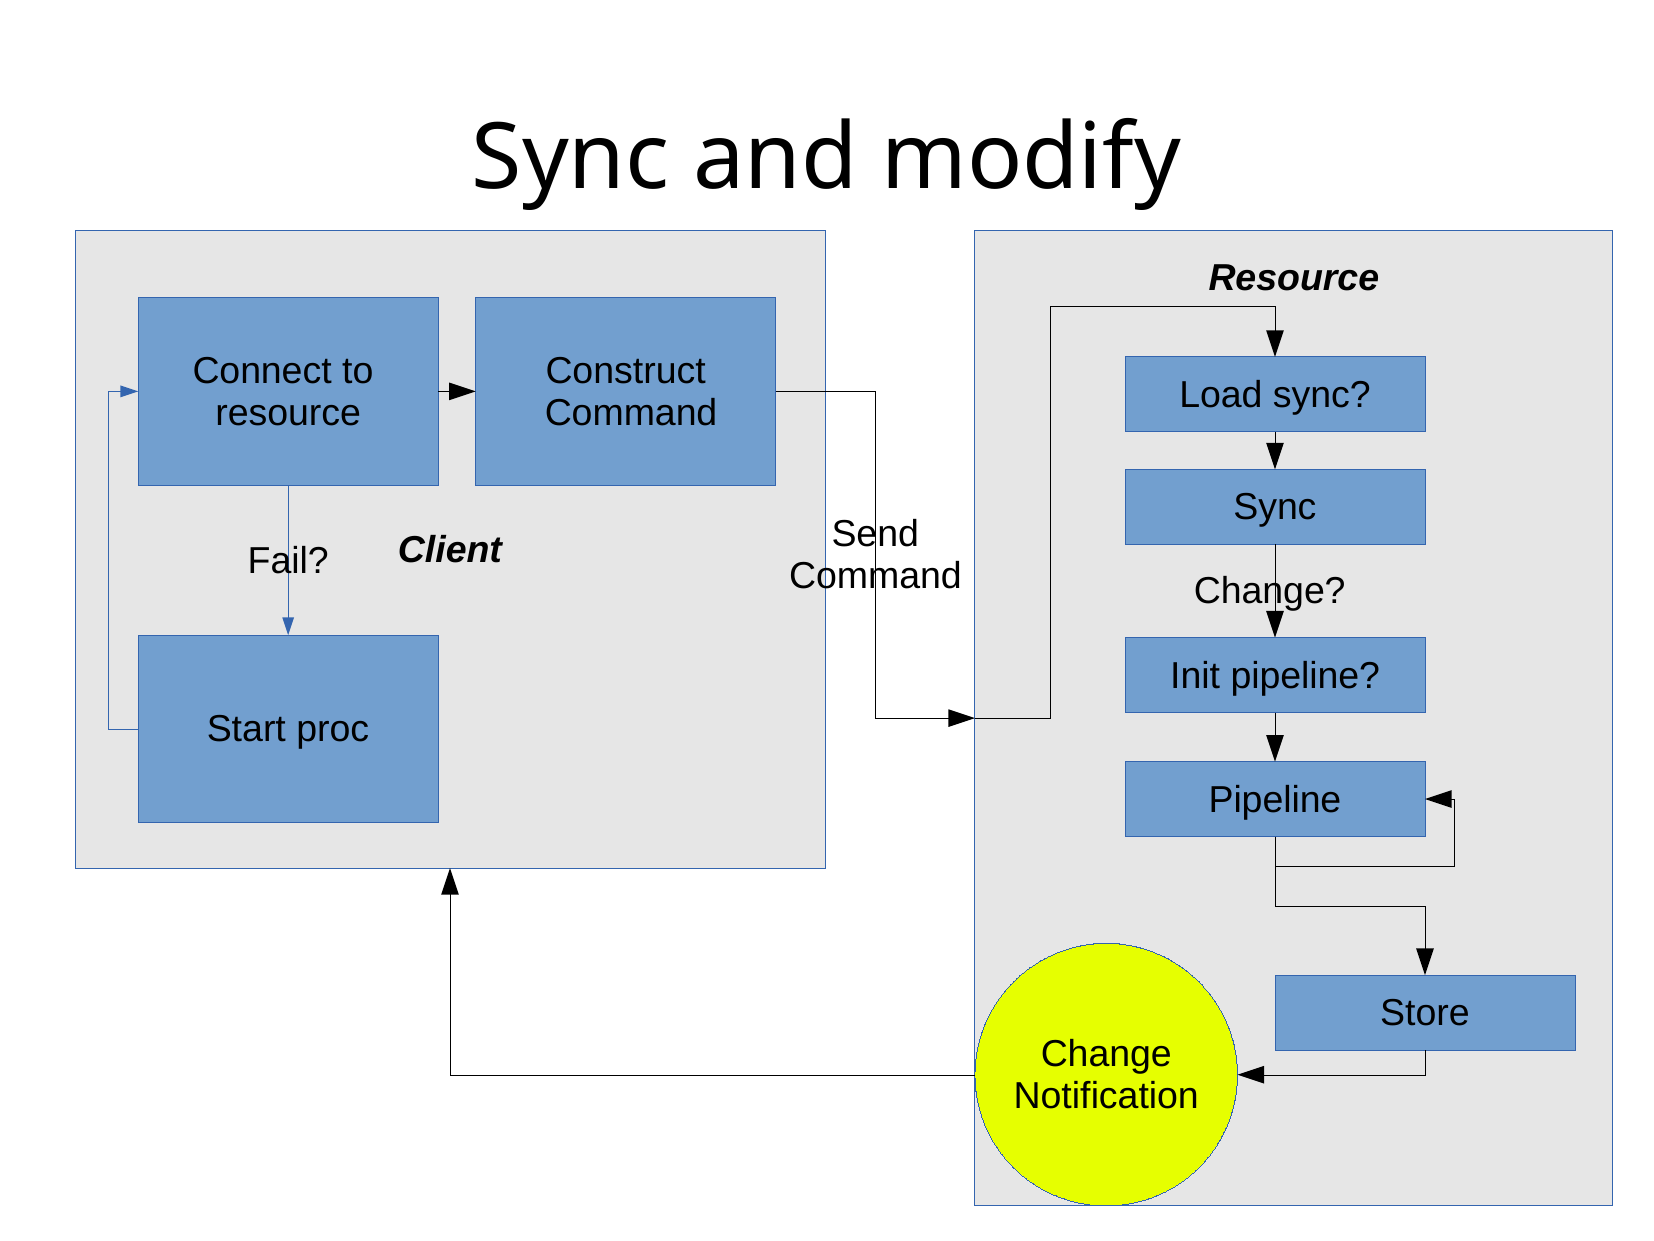

# Sync and modify
Client
Resource
Connect to
resource
Construct
 Command
Load sync?
Sync
Start proc
Init pipeline?
Pipeline
Change
Notification
Store